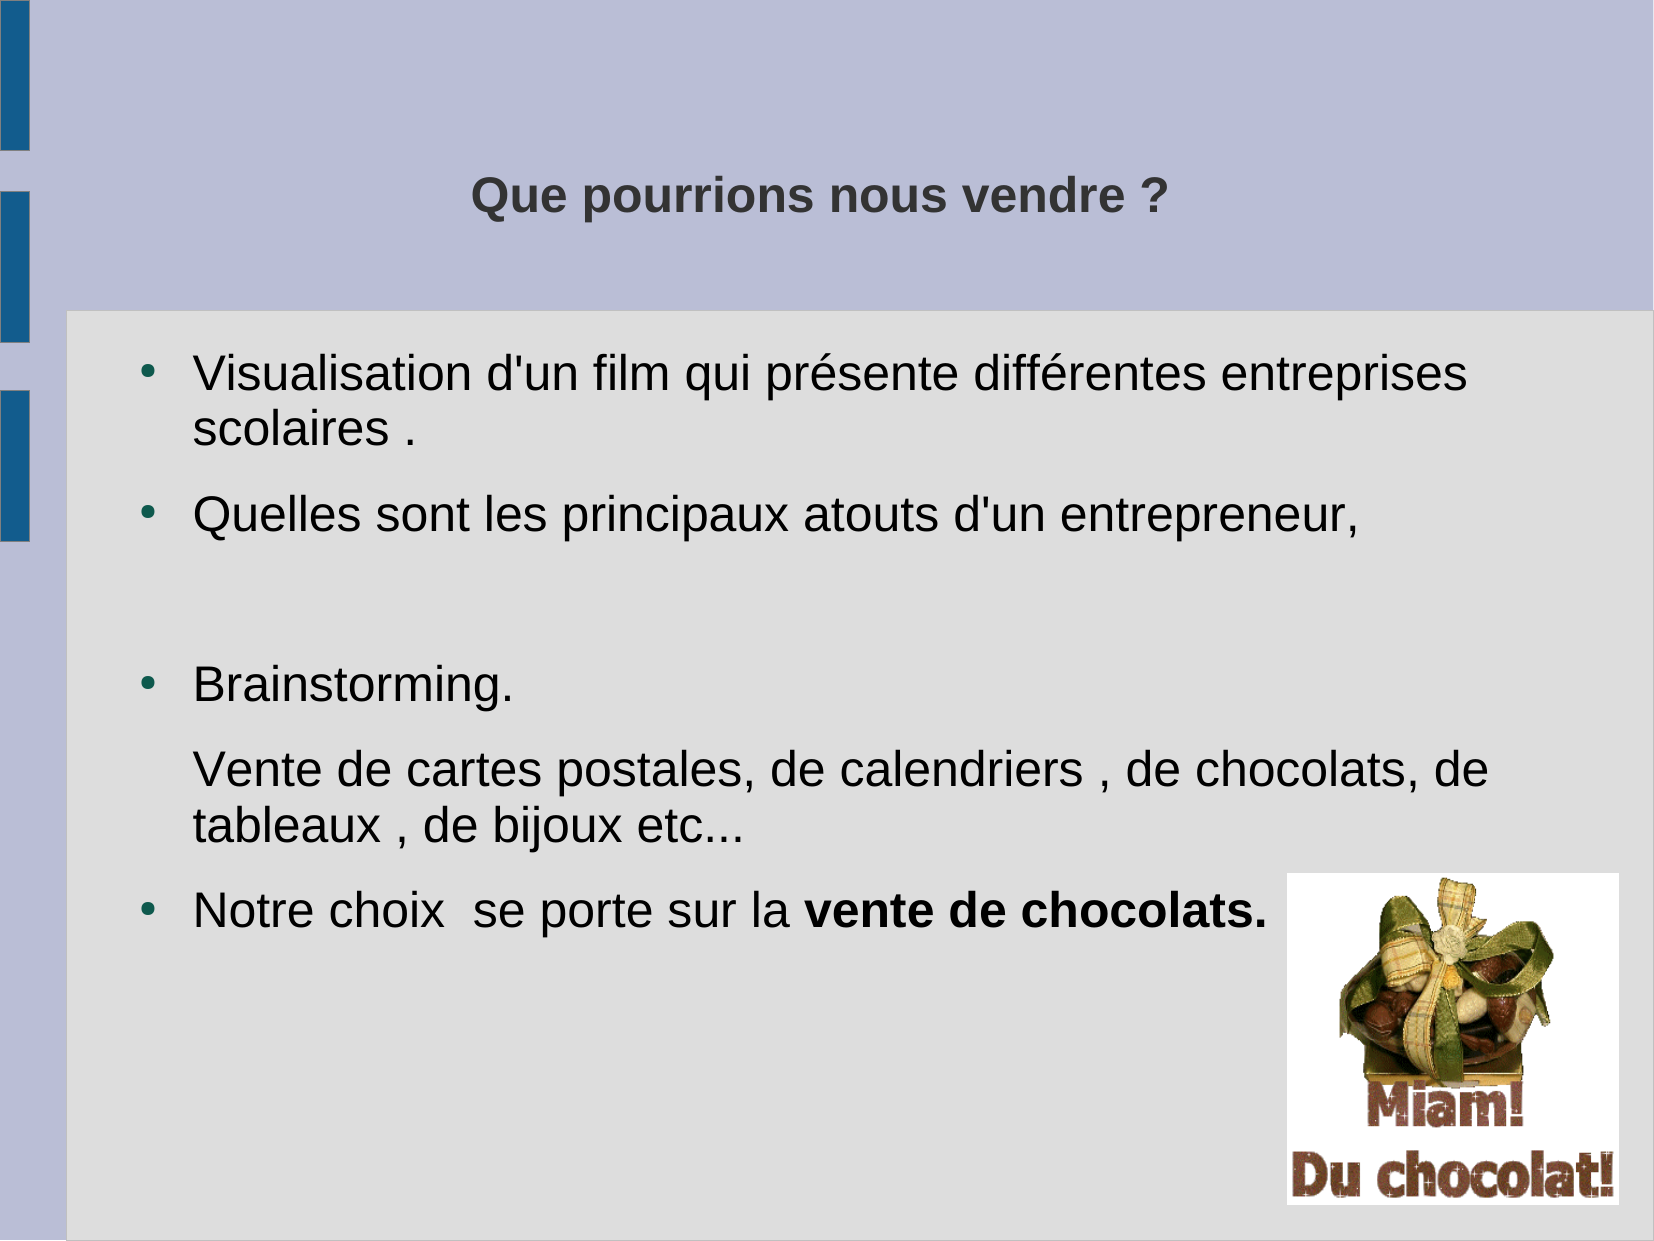

# Que pourrions nous vendre ?
Visualisation d'un film qui présente différentes entreprises scolaires .
Quelles sont les principaux atouts d'un entrepreneur,
Brainstorming.
Vente de cartes postales, de calendriers , de chocolats, de tableaux , de bijoux etc...
Notre choix se porte sur la vente de chocolats.